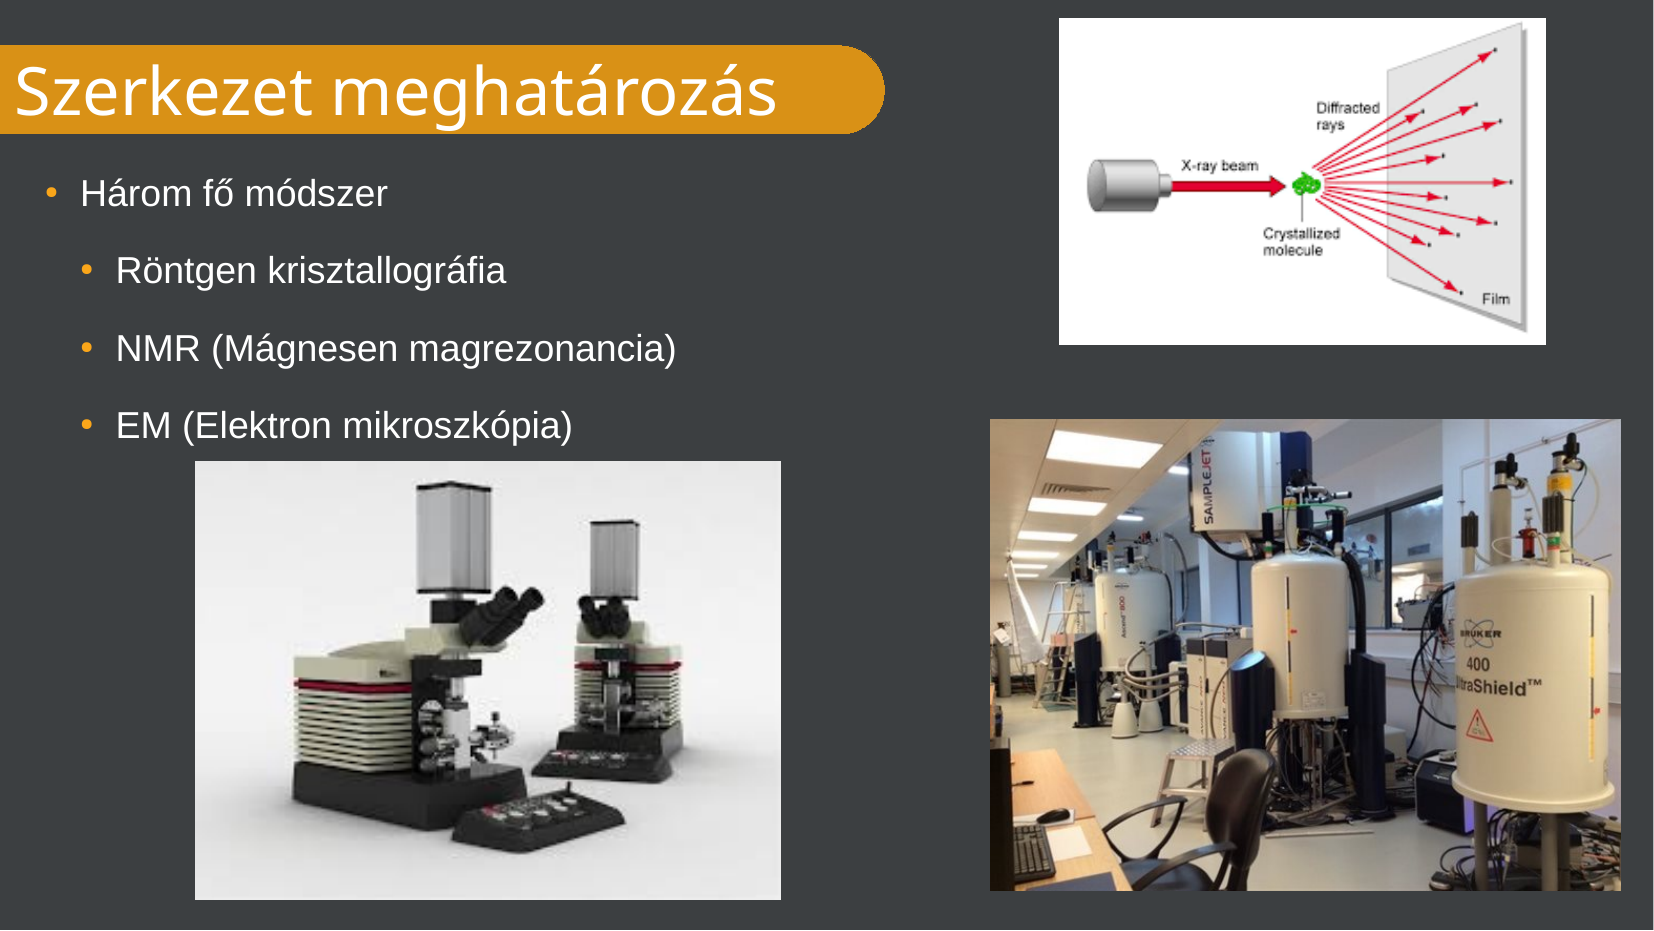

Szerkezet meghatározás
Három fő módszer
Röntgen krisztallográfia
NMR (Mágnesen magrezonancia)
EM (Elektron mikroszkópia)